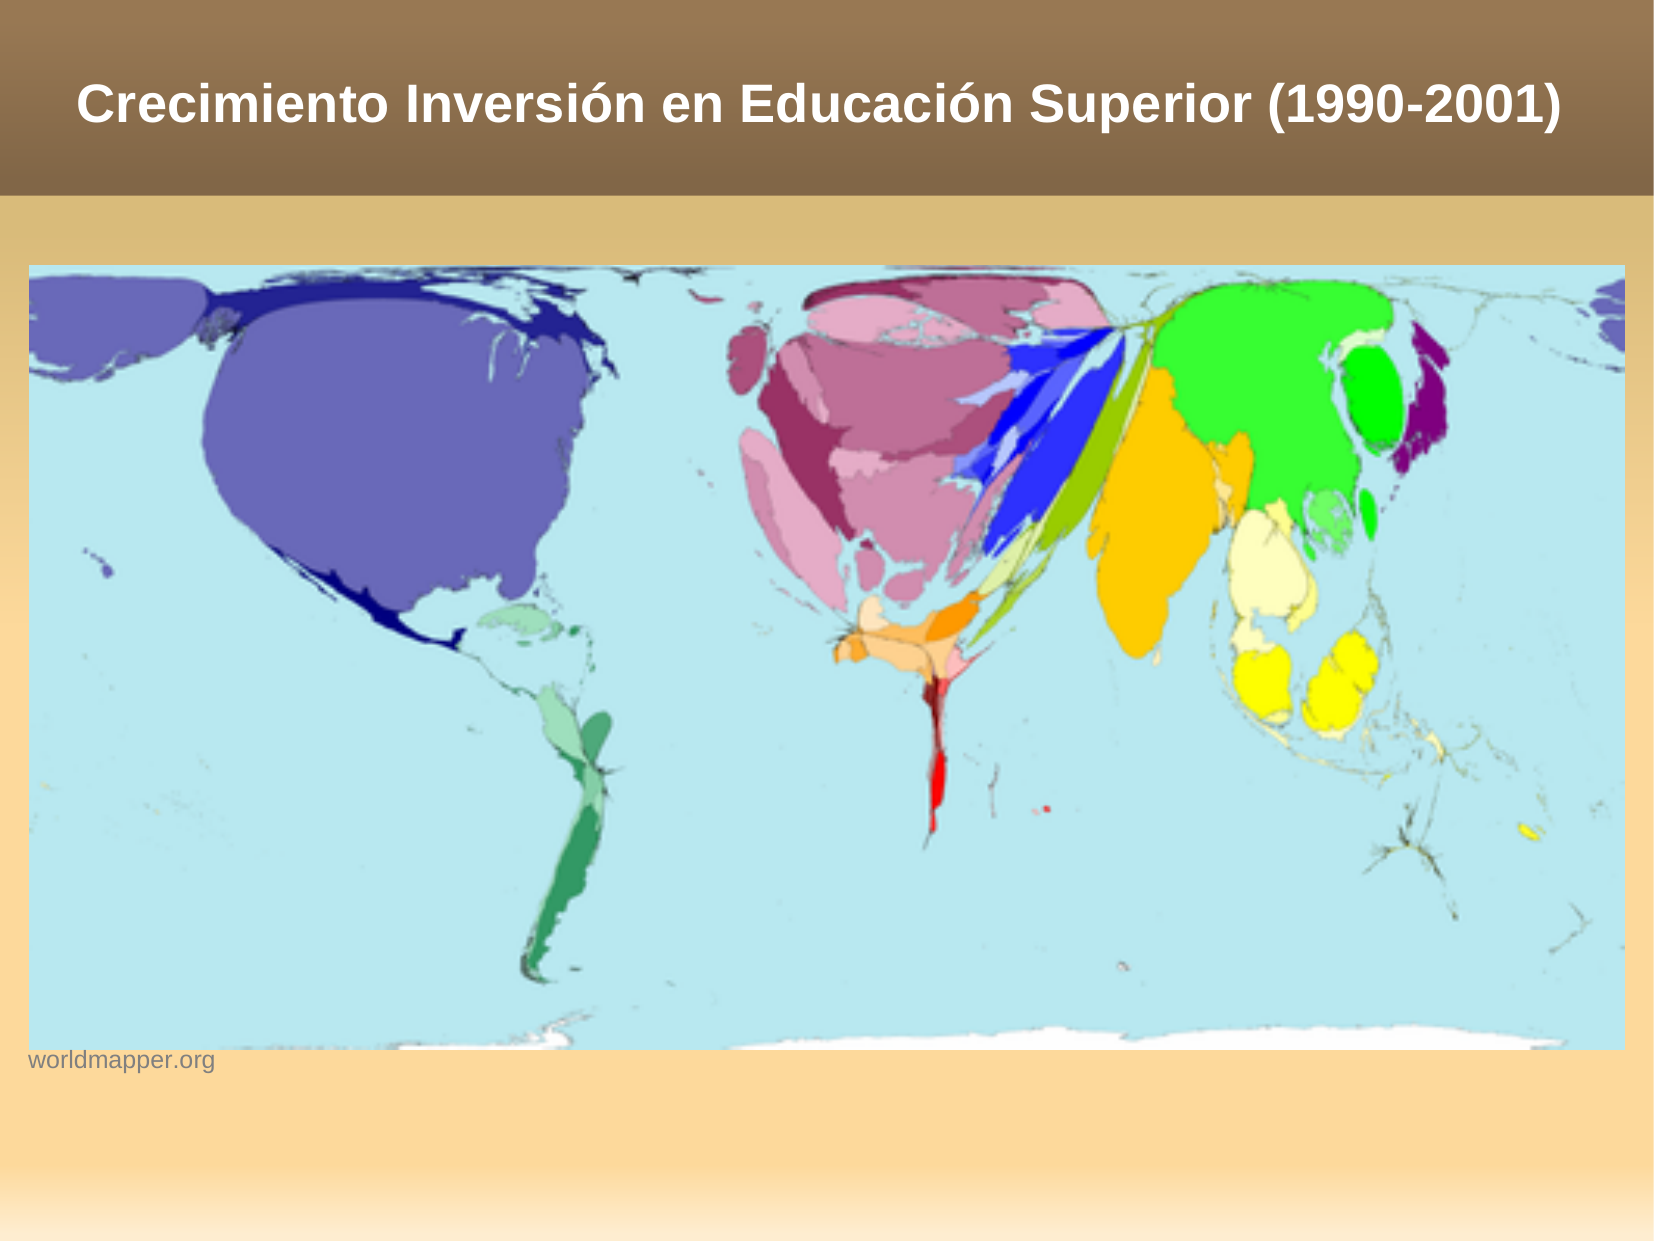

# Crecimiento Inversión en Educación Superior (1990-2001)
worldmapper.org